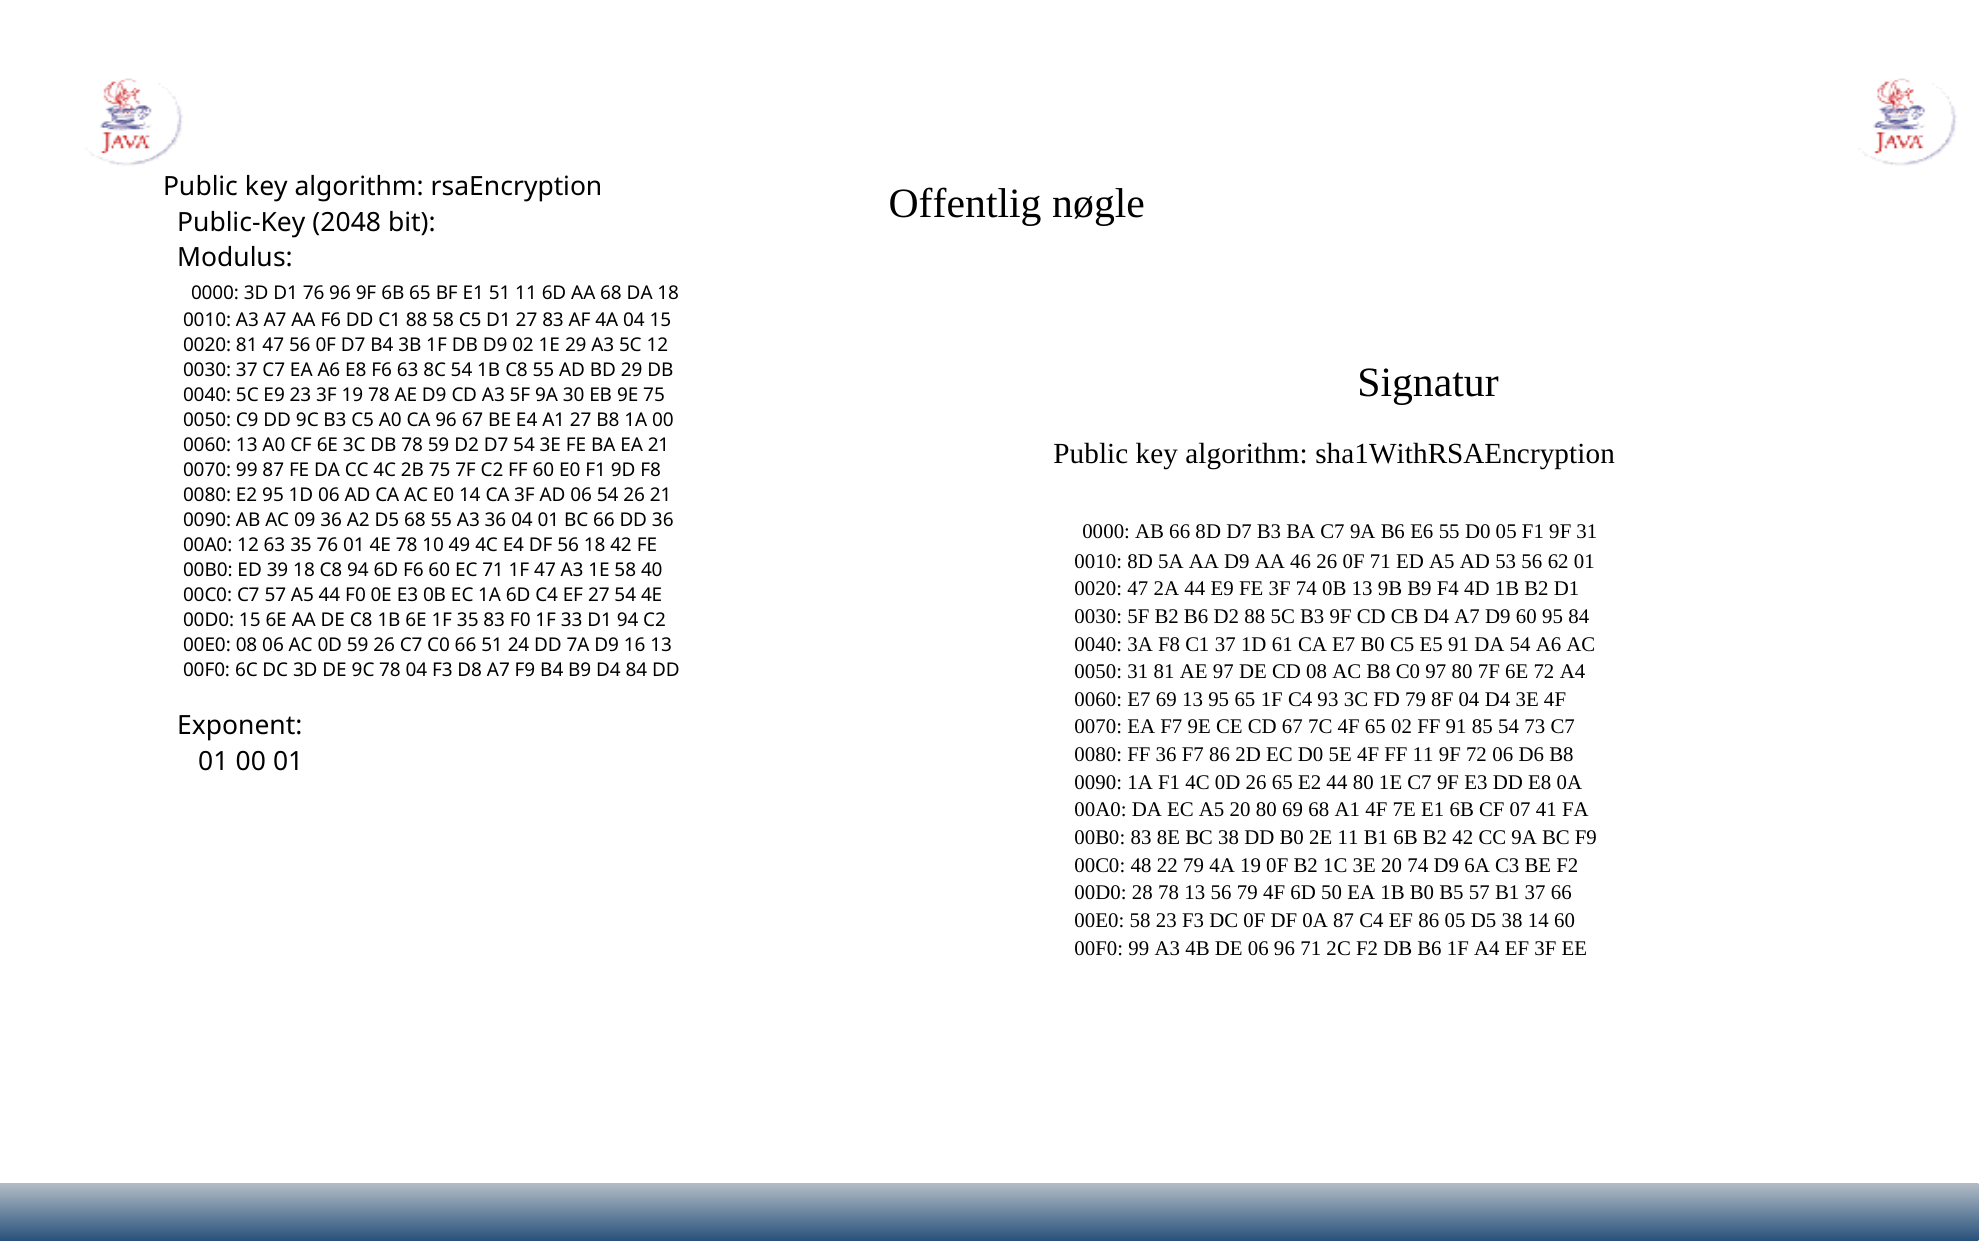

#
Public key algorithm: rsaEncryption
 Public-Key (2048 bit):
 Modulus:
 0000: 3D D1 76 96 9F 6B 65 BF E1 51 11 6D AA 68 DA 18
 0010: A3 A7 AA F6 DD C1 88 58 C5 D1 27 83 AF 4A 04 15
 0020: 81 47 56 0F D7 B4 3B 1F DB D9 02 1E 29 A3 5C 12
 0030: 37 C7 EA A6 E8 F6 63 8C 54 1B C8 55 AD BD 29 DB
 0040: 5C E9 23 3F 19 78 AE D9 CD A3 5F 9A 30 EB 9E 75
 0050: C9 DD 9C B3 C5 A0 CA 96 67 BE E4 A1 27 B8 1A 00
 0060: 13 A0 CF 6E 3C DB 78 59 D2 D7 54 3E FE BA EA 21
 0070: 99 87 FE DA CC 4C 2B 75 7F C2 FF 60 E0 F1 9D F8
 0080: E2 95 1D 06 AD CA AC E0 14 CA 3F AD 06 54 26 21
 0090: AB AC 09 36 A2 D5 68 55 A3 36 04 01 BC 66 DD 36
 00A0: 12 63 35 76 01 4E 78 10 49 4C E4 DF 56 18 42 FE
 00B0: ED 39 18 C8 94 6D F6 60 EC 71 1F 47 A3 1E 58 40
 00C0: C7 57 A5 44 F0 0E E3 0B EC 1A 6D C4 EF 27 54 4E
 00D0: 15 6E AA DE C8 1B 6E 1F 35 83 F0 1F 33 D1 94 C2
 00E0: 08 06 AC 0D 59 26 C7 C0 66 51 24 DD 7A D9 16 13
 00F0: 6C DC 3D DE 9C 78 04 F3 D8 A7 F9 B4 B9 D4 84 DD
 Exponent:
 01 00 01
Offentlig nøgle
Signatur
Public key algorithm: sha1WithRSAEncryption
 0000: AB 66 8D D7 B3 BA C7 9A B6 E6 55 D0 05 F1 9F 31
 0010: 8D 5A AA D9 AA 46 26 0F 71 ED A5 AD 53 56 62 01
 0020: 47 2A 44 E9 FE 3F 74 0B 13 9B B9 F4 4D 1B B2 D1
 0030: 5F B2 B6 D2 88 5C B3 9F CD CB D4 A7 D9 60 95 84
 0040: 3A F8 C1 37 1D 61 CA E7 B0 C5 E5 91 DA 54 A6 AC
 0050: 31 81 AE 97 DE CD 08 AC B8 C0 97 80 7F 6E 72 A4
 0060: E7 69 13 95 65 1F C4 93 3C FD 79 8F 04 D4 3E 4F
 0070: EA F7 9E CE CD 67 7C 4F 65 02 FF 91 85 54 73 C7
 0080: FF 36 F7 86 2D EC D0 5E 4F FF 11 9F 72 06 D6 B8
 0090: 1A F1 4C 0D 26 65 E2 44 80 1E C7 9F E3 DD E8 0A
 00A0: DA EC A5 20 80 69 68 A1 4F 7E E1 6B CF 07 41 FA
 00B0: 83 8E BC 38 DD B0 2E 11 B1 6B B2 42 CC 9A BC F9
 00C0: 48 22 79 4A 19 0F B2 1C 3E 20 74 D9 6A C3 BE F2
 00D0: 28 78 13 56 79 4F 6D 50 EA 1B B0 B5 57 B1 37 66
 00E0: 58 23 F3 DC 0F DF 0A 87 C4 EF 86 05 D5 38 14 60
 00F0: 99 A3 4B DE 06 96 71 2C F2 DB B6 1F A4 EF 3F EE